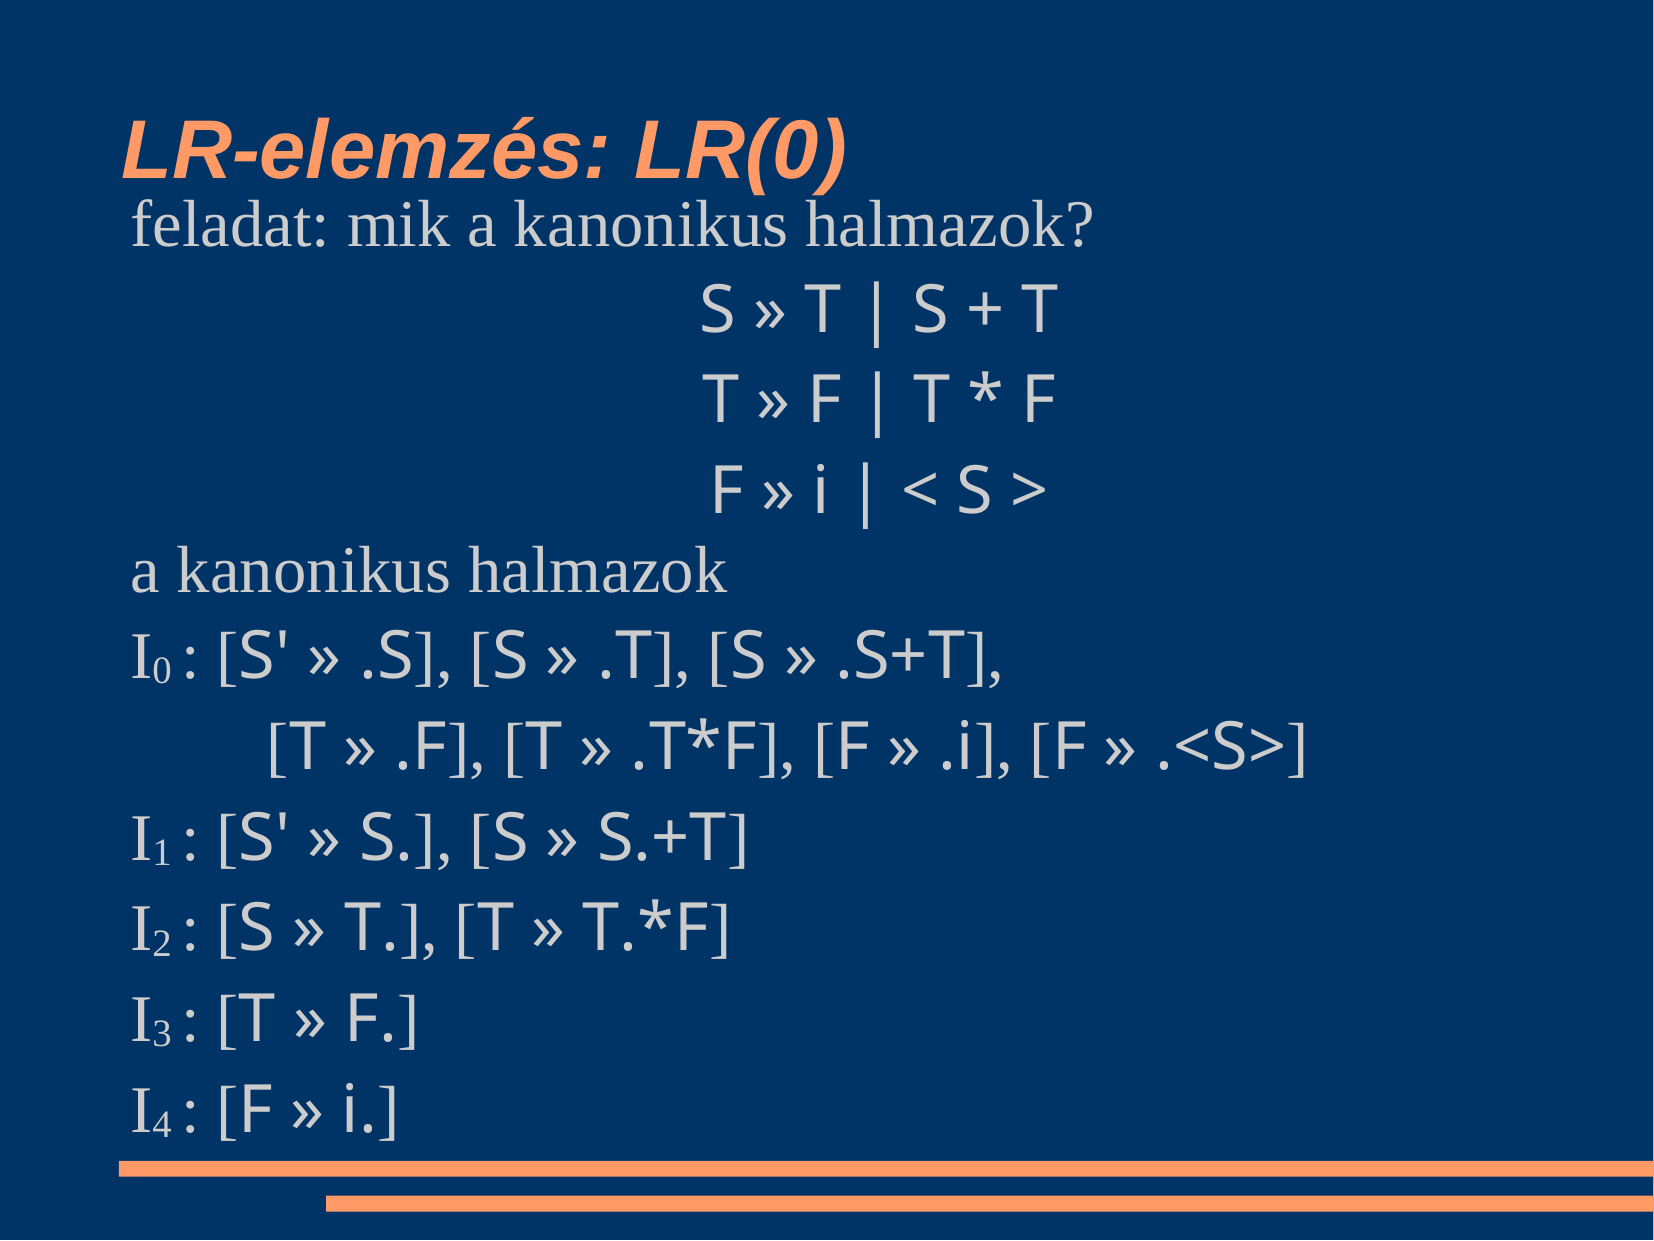

# LR-elemzés: LR(0)
feladat: mik a kanonikus halmazok?
S » T | S + T
T » F | T * F
F » i | < S >
a kanonikus halmazok
I0 : [S' » .S], [S » .T], [S » .S+T],
 [T » .F], [T » .T*F], [F » .i], [F » .<S>]
I1 : [S' » S.], [S » S.+T]
I2 : [S » T.], [T » T.*F]
I3 : [T » F.]
I4 : [F » i.]